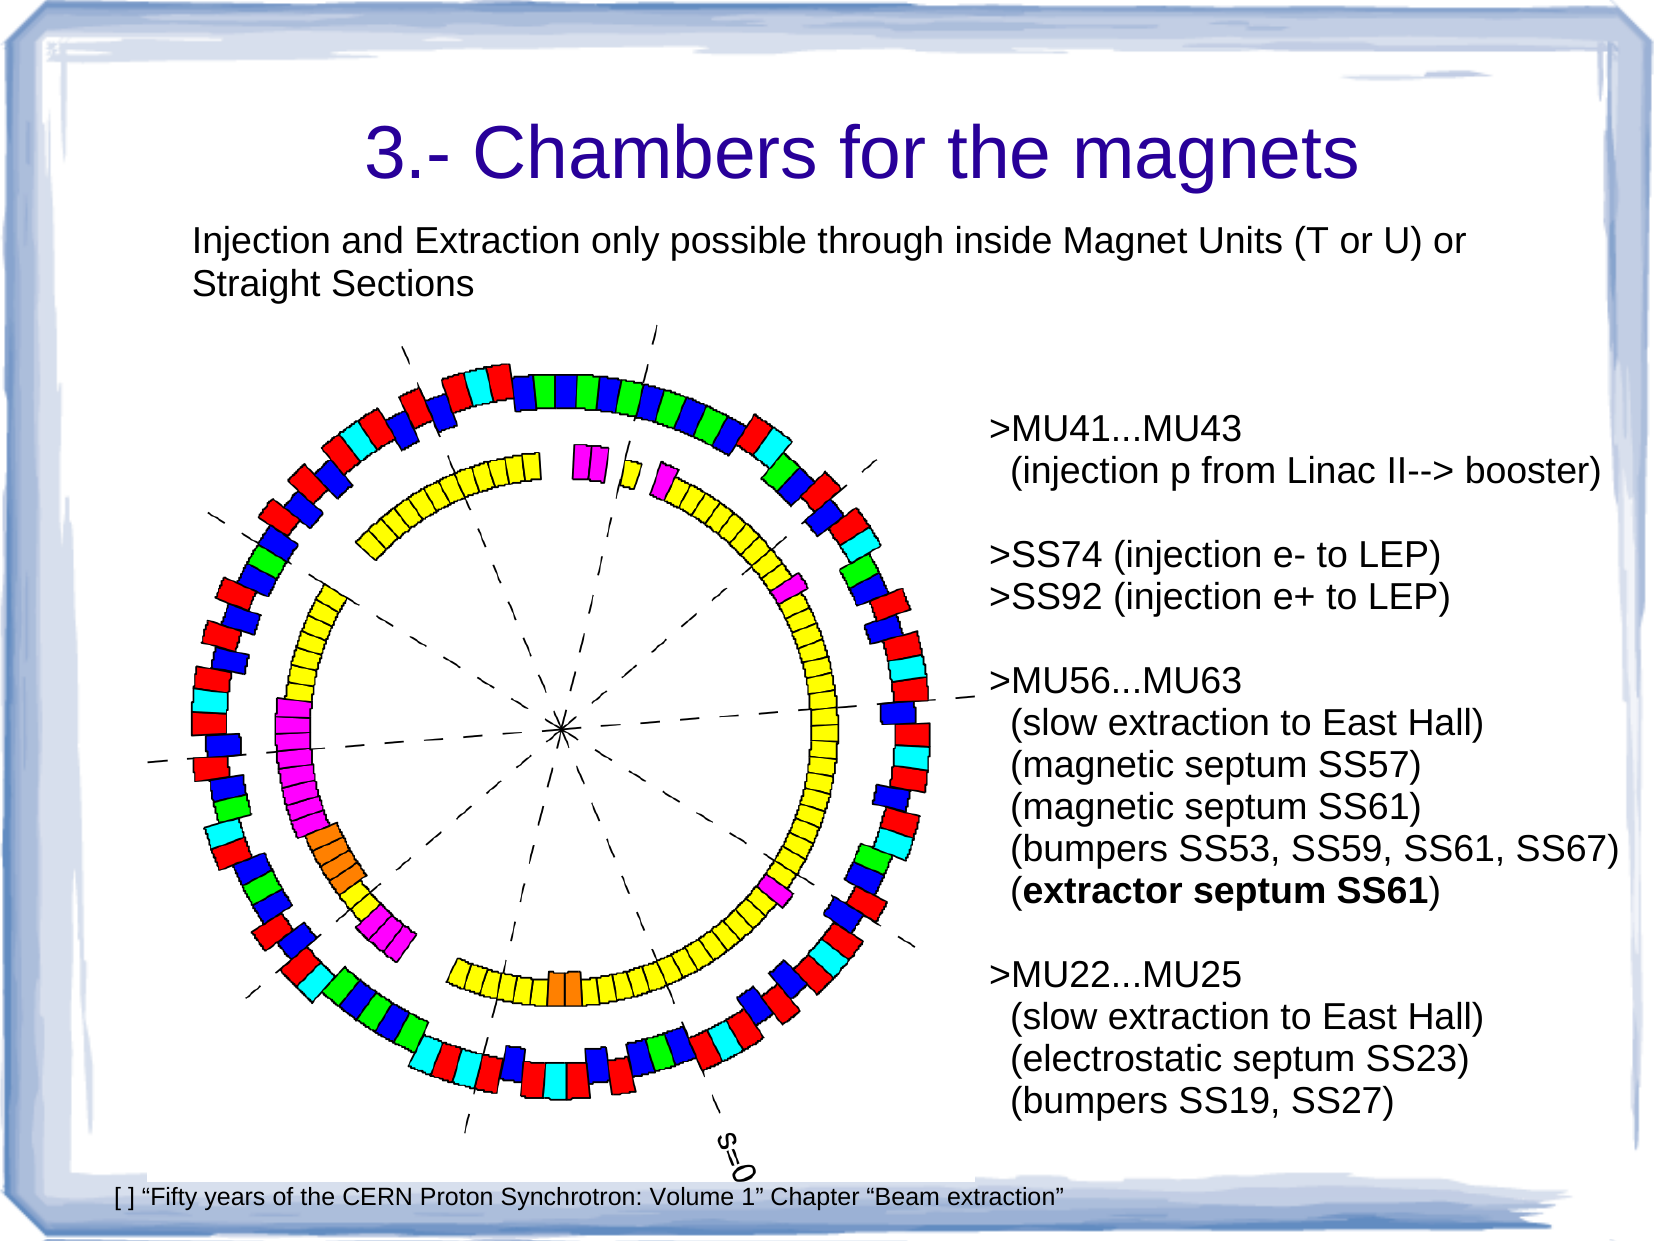

# 3.- Chambers for the magnets
Injection and Extraction only possible through inside Magnet Units (T or U) or Straight Sections
>MU41...MU43
 (injection p from Linac II--> booster)
>SS74 (injection e- to LEP)
>SS92 (injection e+ to LEP)
>MU56...MU63
 (slow extraction to East Hall)
 (magnetic septum SS57)
 (magnetic septum SS61)
 (bumpers SS53, SS59, SS61, SS67)
 (extractor septum SS61)
>MU22...MU25
 (slow extraction to East Hall)
 (electrostatic septum SS23)
 (bumpers SS19, SS27)
[ ] “Fifty years of the CERN Proton Synchrotron: Volume 1” Chapter “Beam extraction”